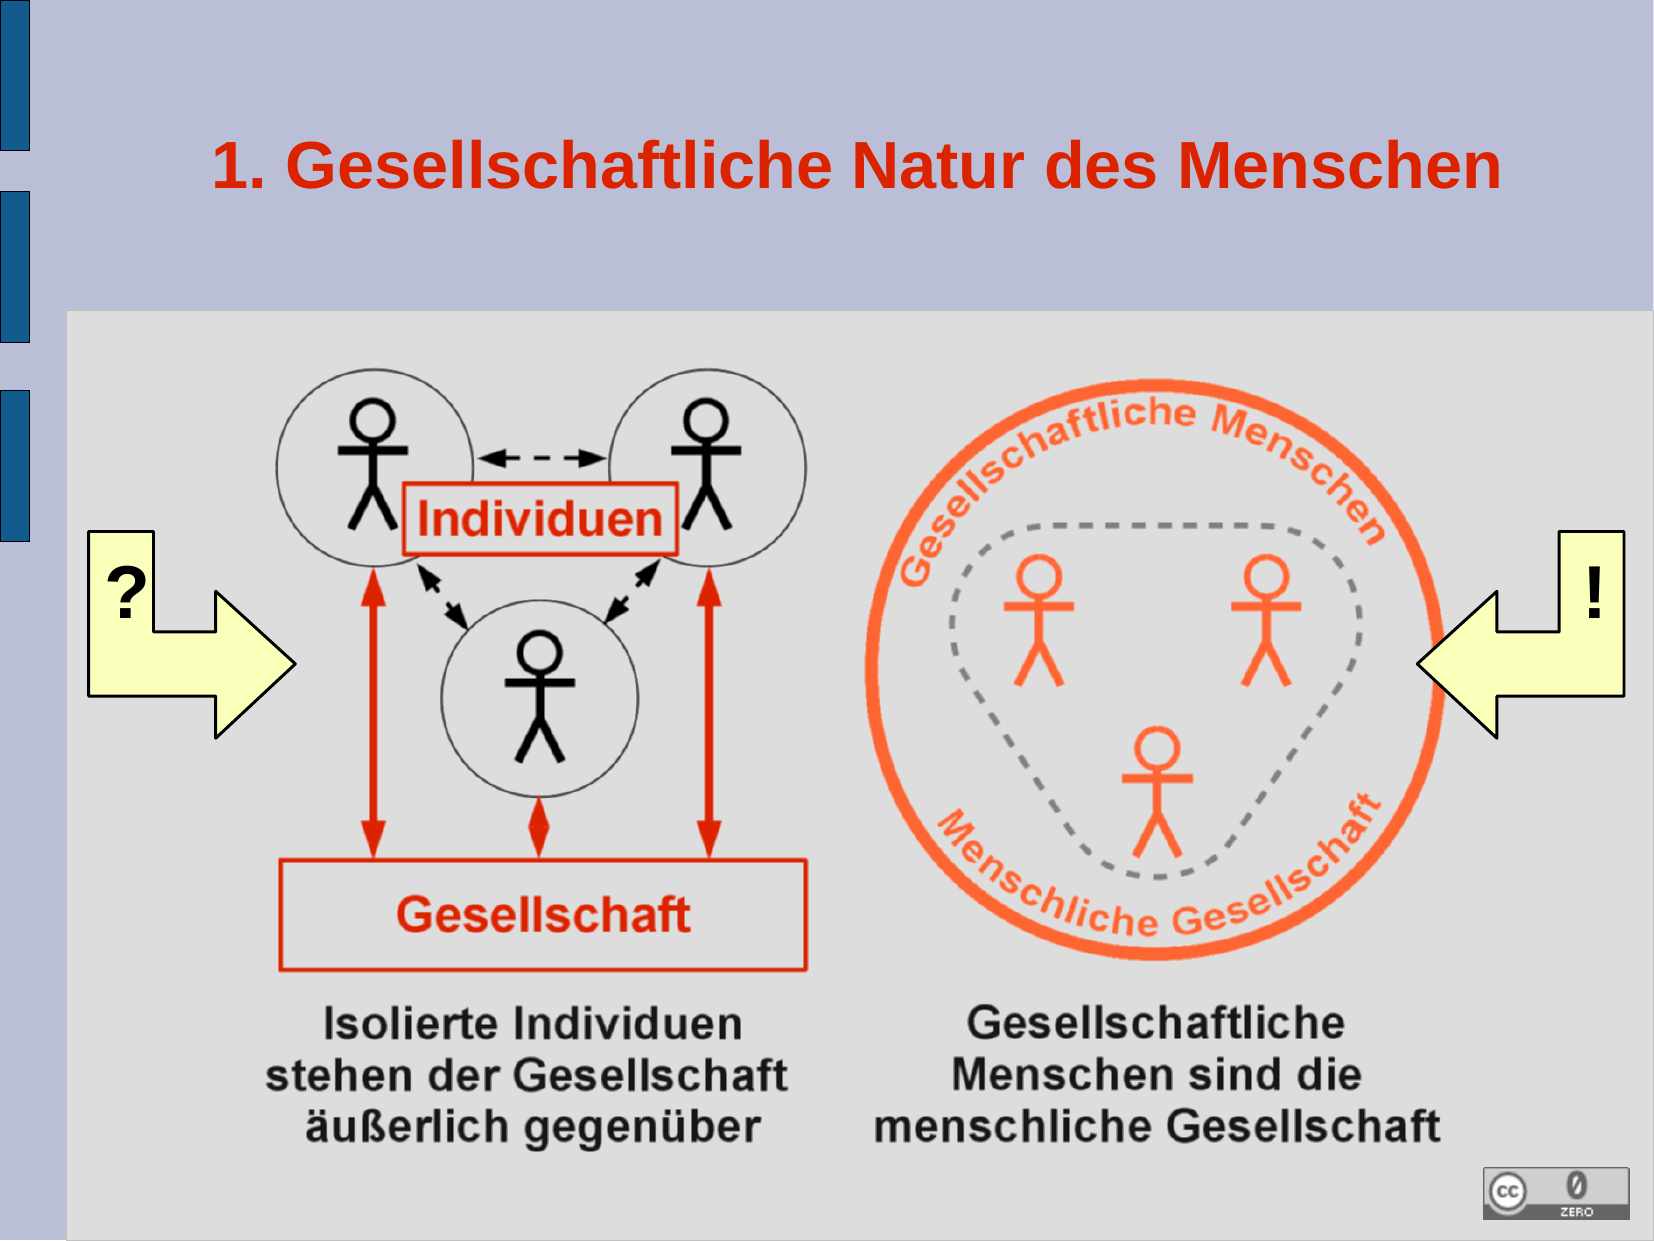

# 1. Gesellschaftliche Natur des Menschen
?
 !